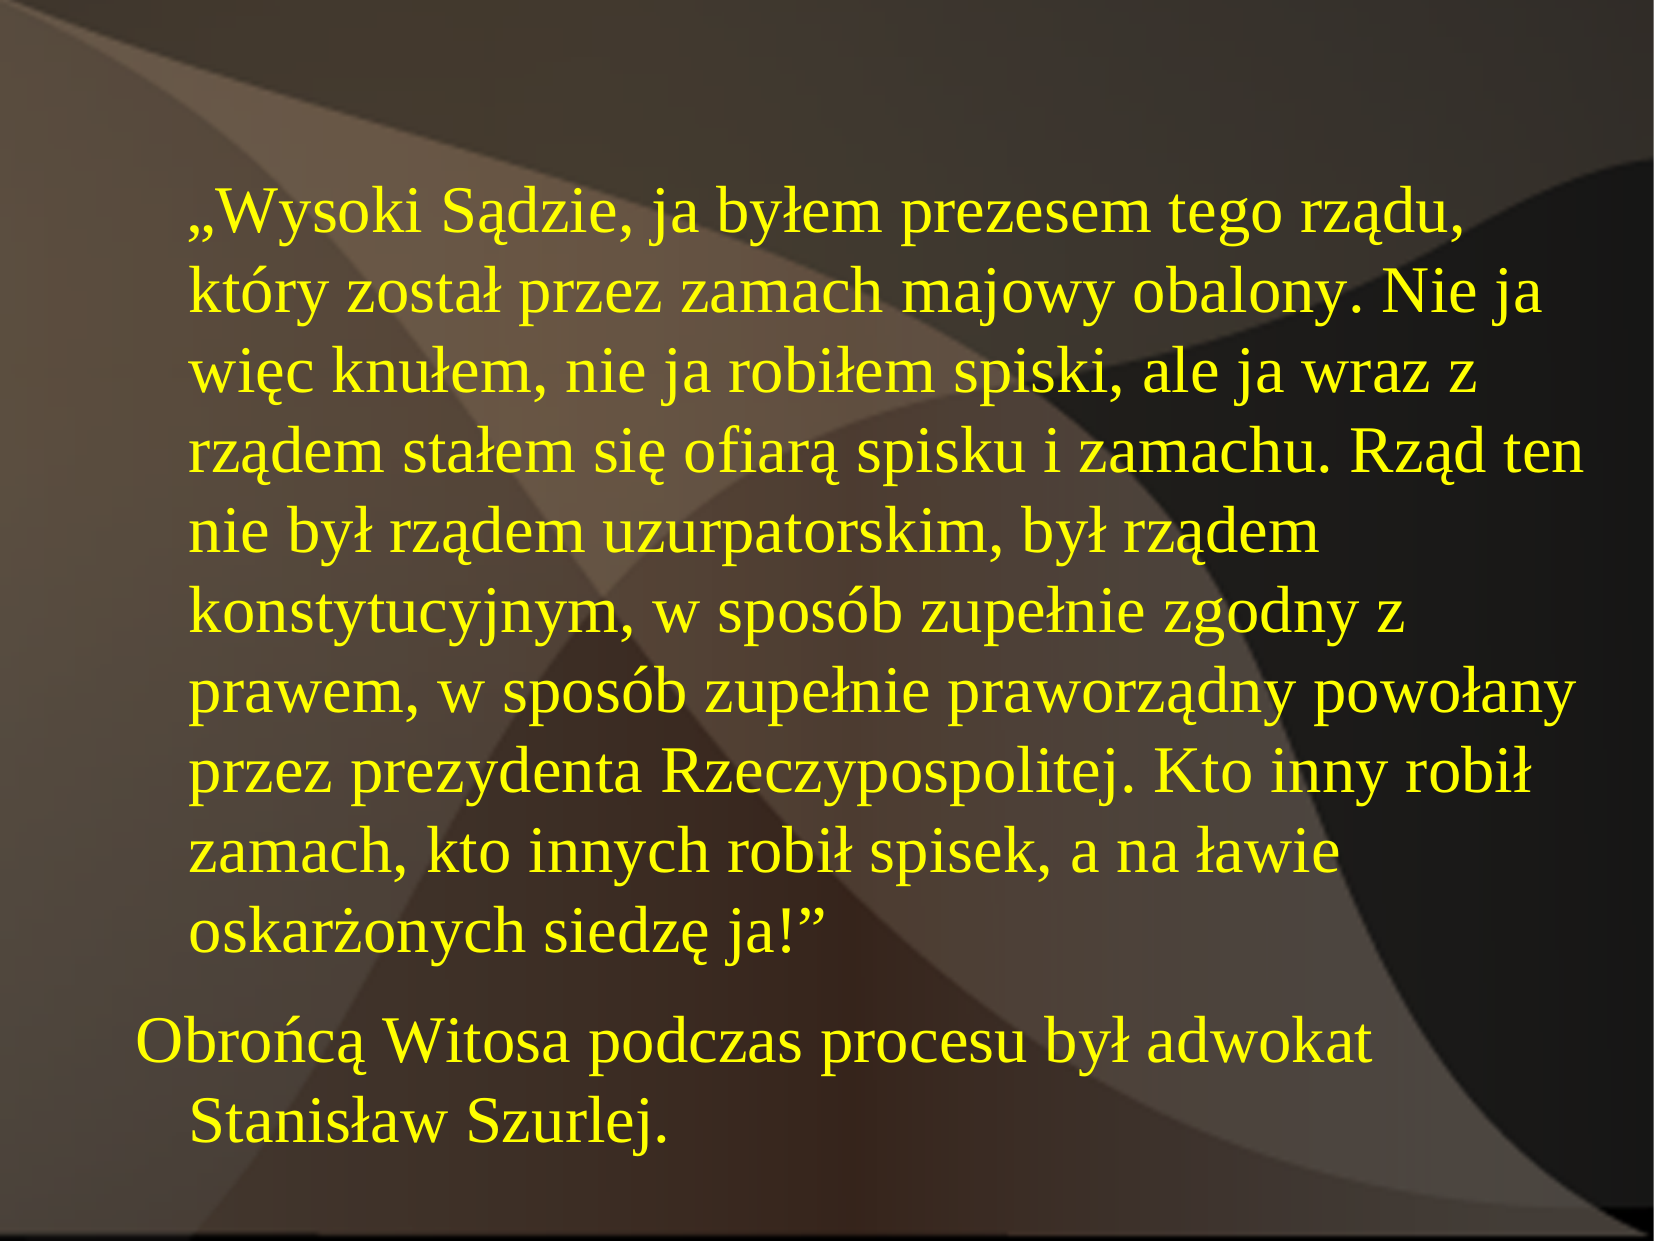

# „Wysoki Sądzie, ja byłem prezesem tego rządu, który został przez zamach majowy obalony. Nie ja więc knułem, nie ja robiłem spiski, ale ja wraz z rządem stałem się ofiarą spisku i zamachu. Rząd ten nie był rządem uzurpatorskim, był rządem konstytucyjnym, w sposób zupełnie zgodny z prawem, w sposób zupełnie praworządny powołany przez prezydenta Rzeczypospolitej. Kto inny robił zamach, kto innych robił spisek, a na ławie oskarżonych siedzę ja!”
Obrońcą Witosa podczas procesu był adwokat Stanisław Szurlej.